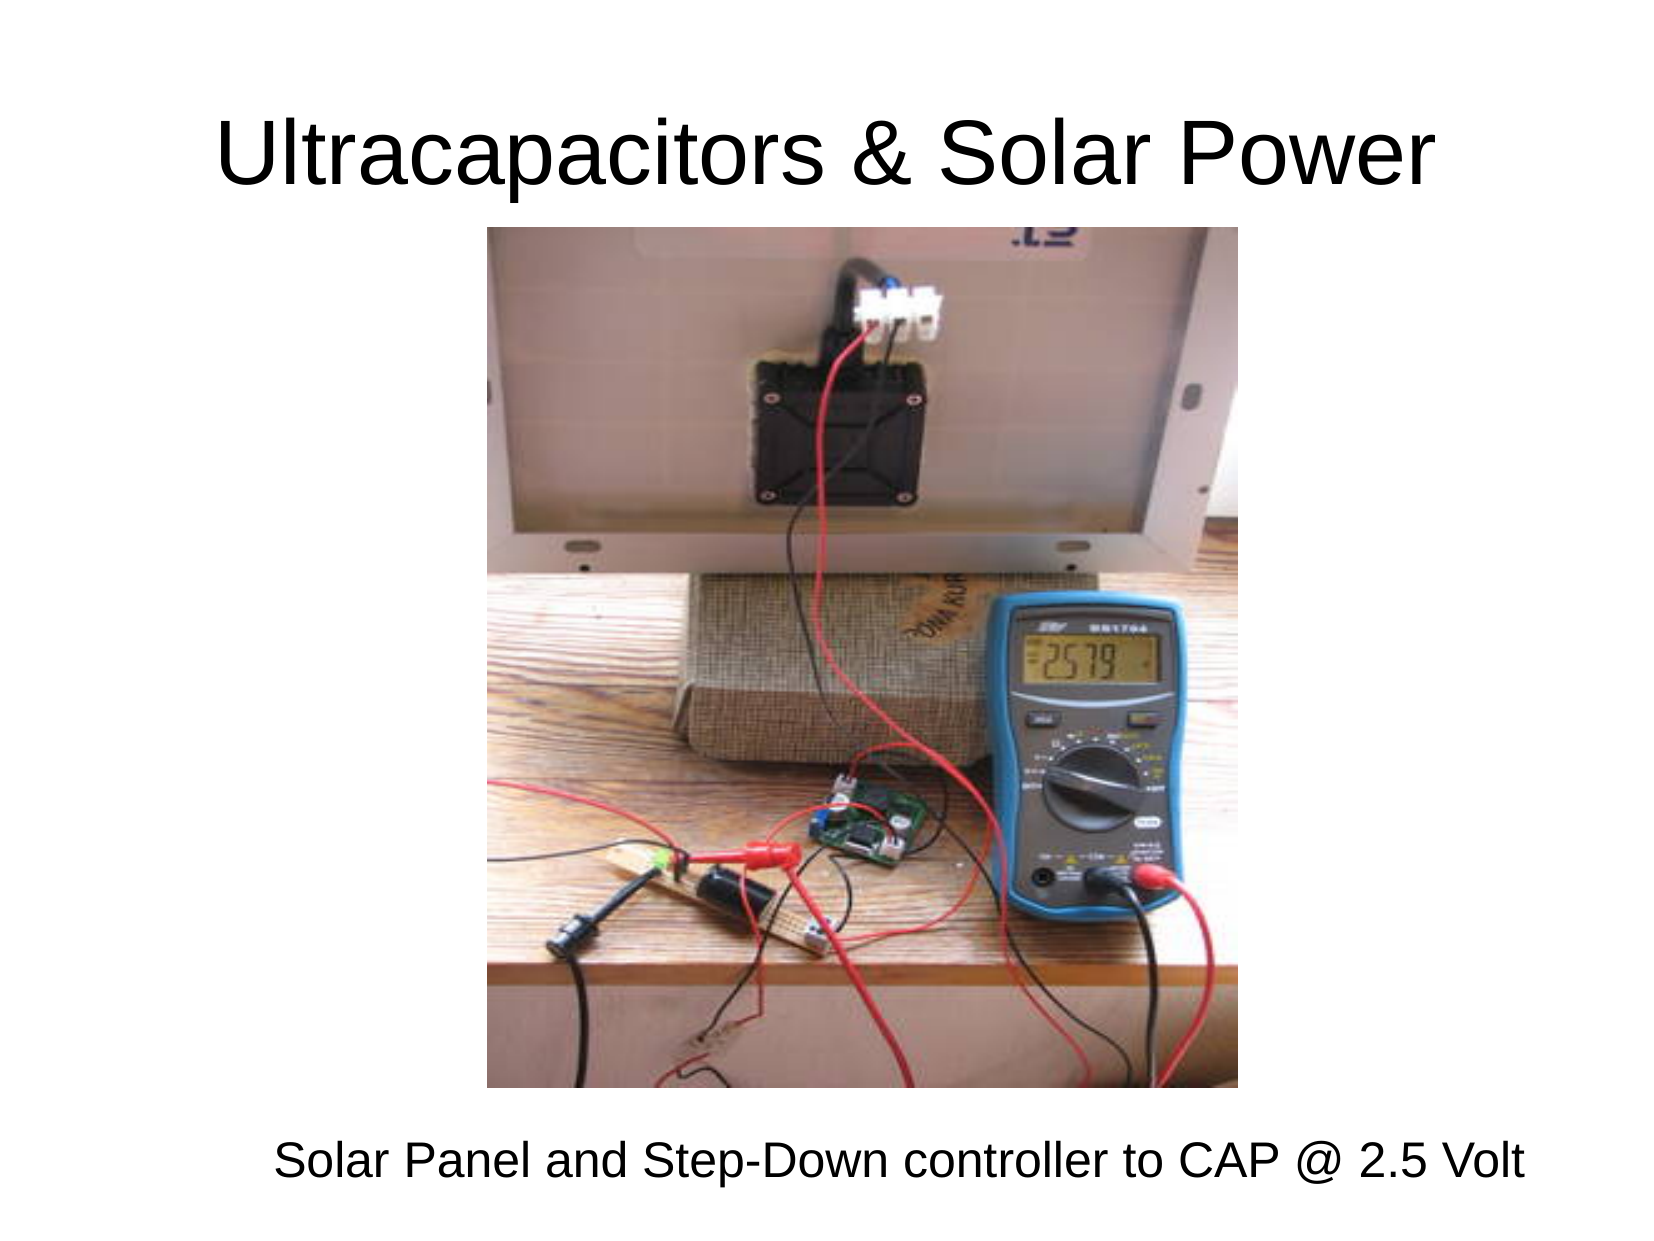

# Ultracapacitors & Solar Power
Solar Panel and Step-Down controller to CAP @ 2.5 Volt